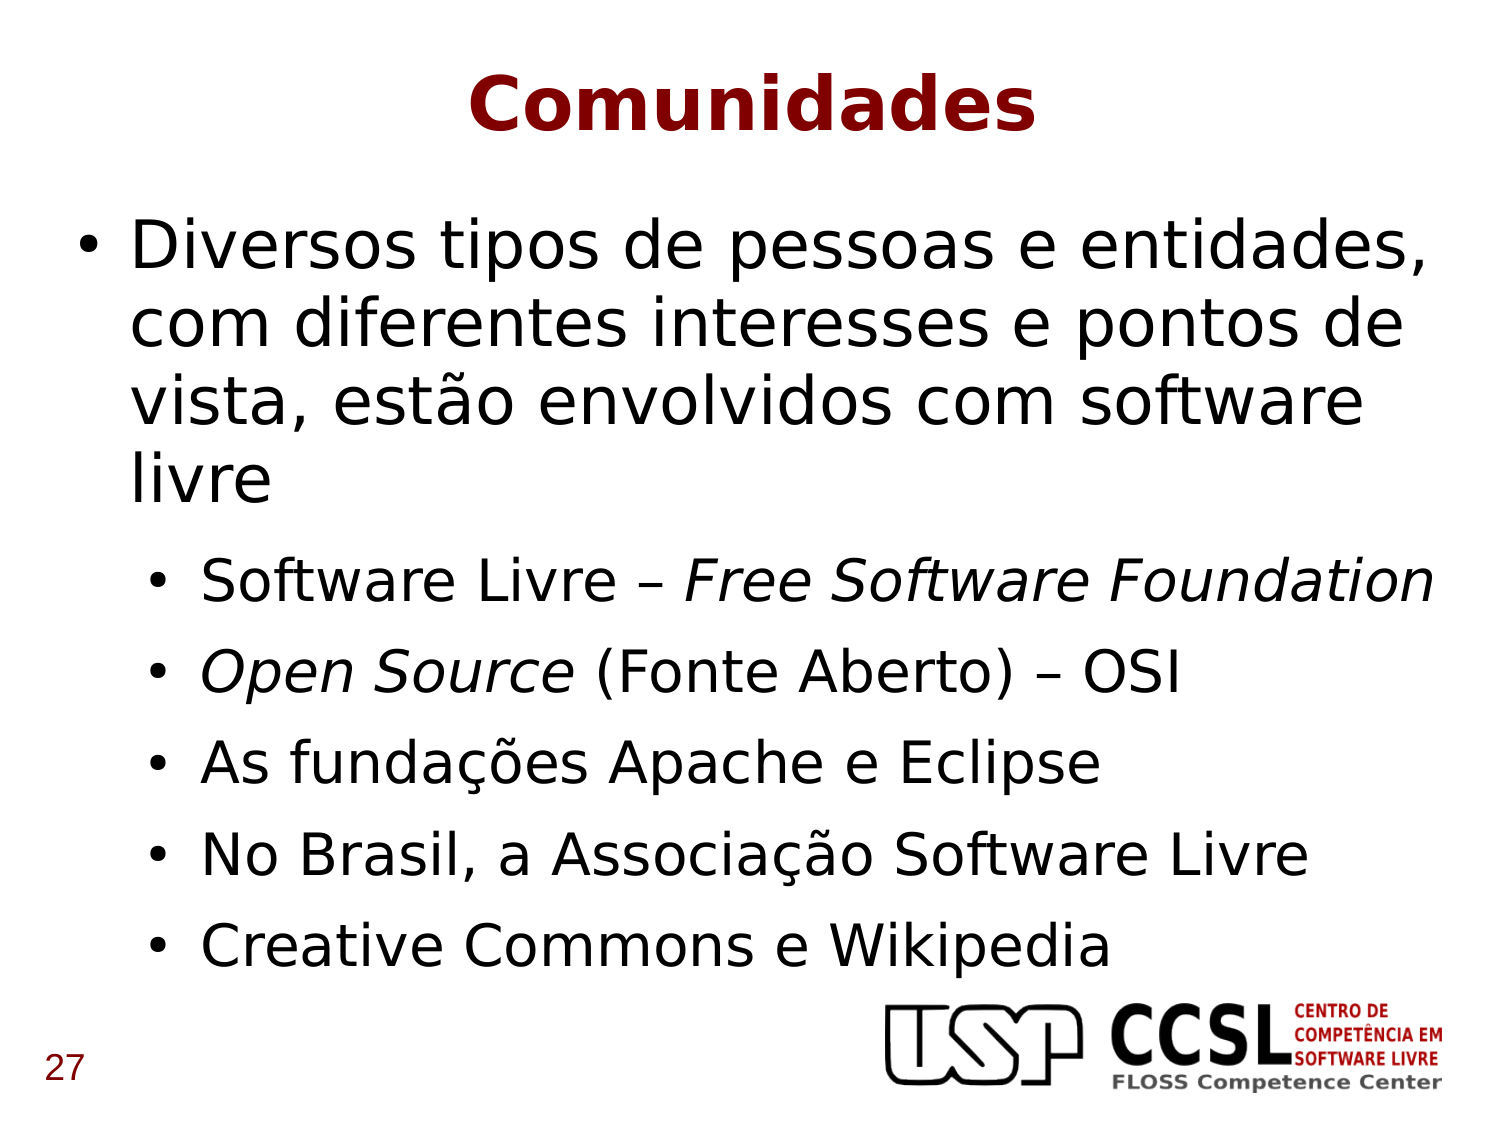

# Comunidades
Diversos tipos de pessoas e entidades, com diferentes interesses e pontos de vista, estão envolvidos com software livre
Software Livre – Free Software Foundation
Open Source (Fonte Aberto) – OSI
As fundações Apache e Eclipse
No Brasil, a Associação Software Livre
Creative Commons e Wikipedia